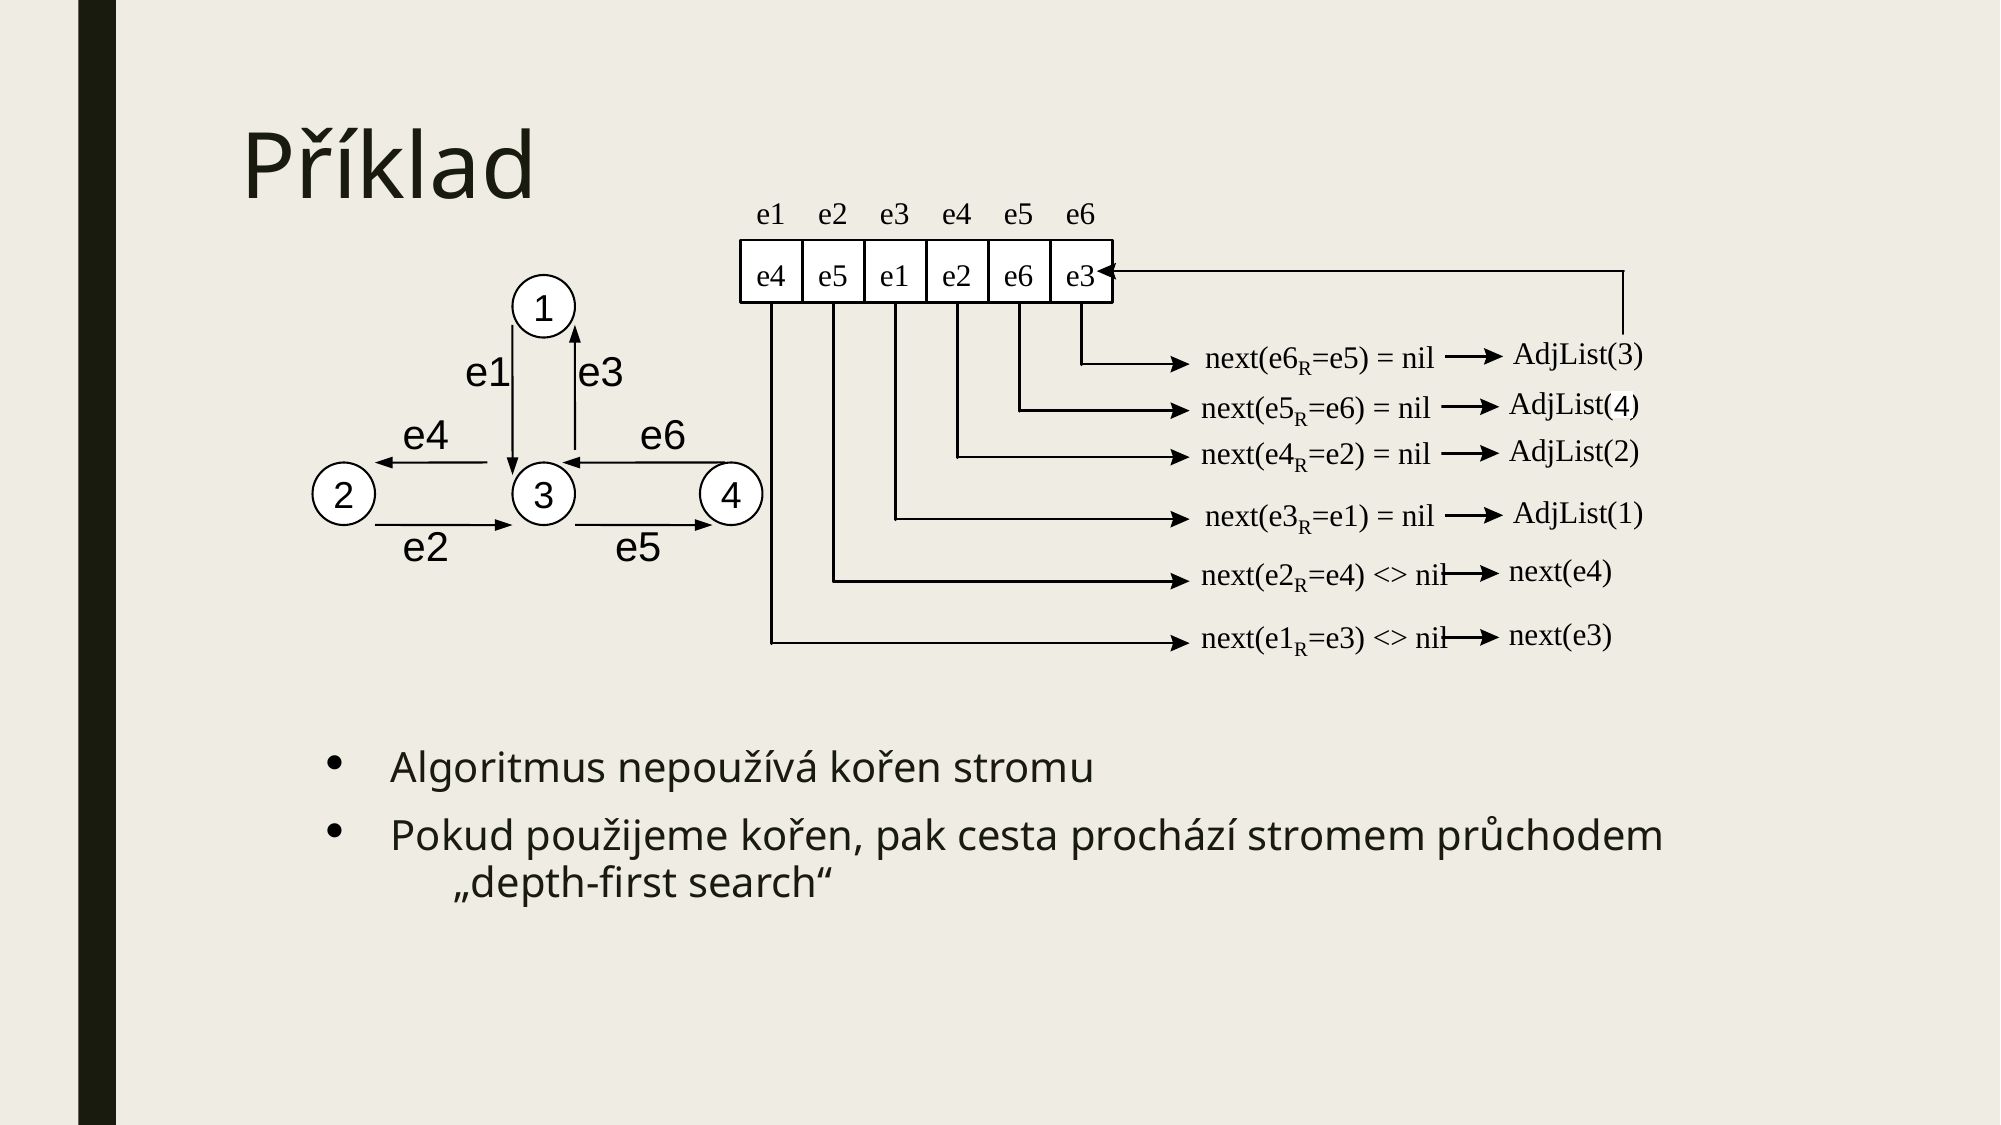

# Příklad
1
e1
e3
e4
e6
2
3
4
e2
e5
4
Algoritmus nepoužívá kořen stromu
Pokud použijeme kořen, pak cesta prochází stromem průchodem „depth-first search“